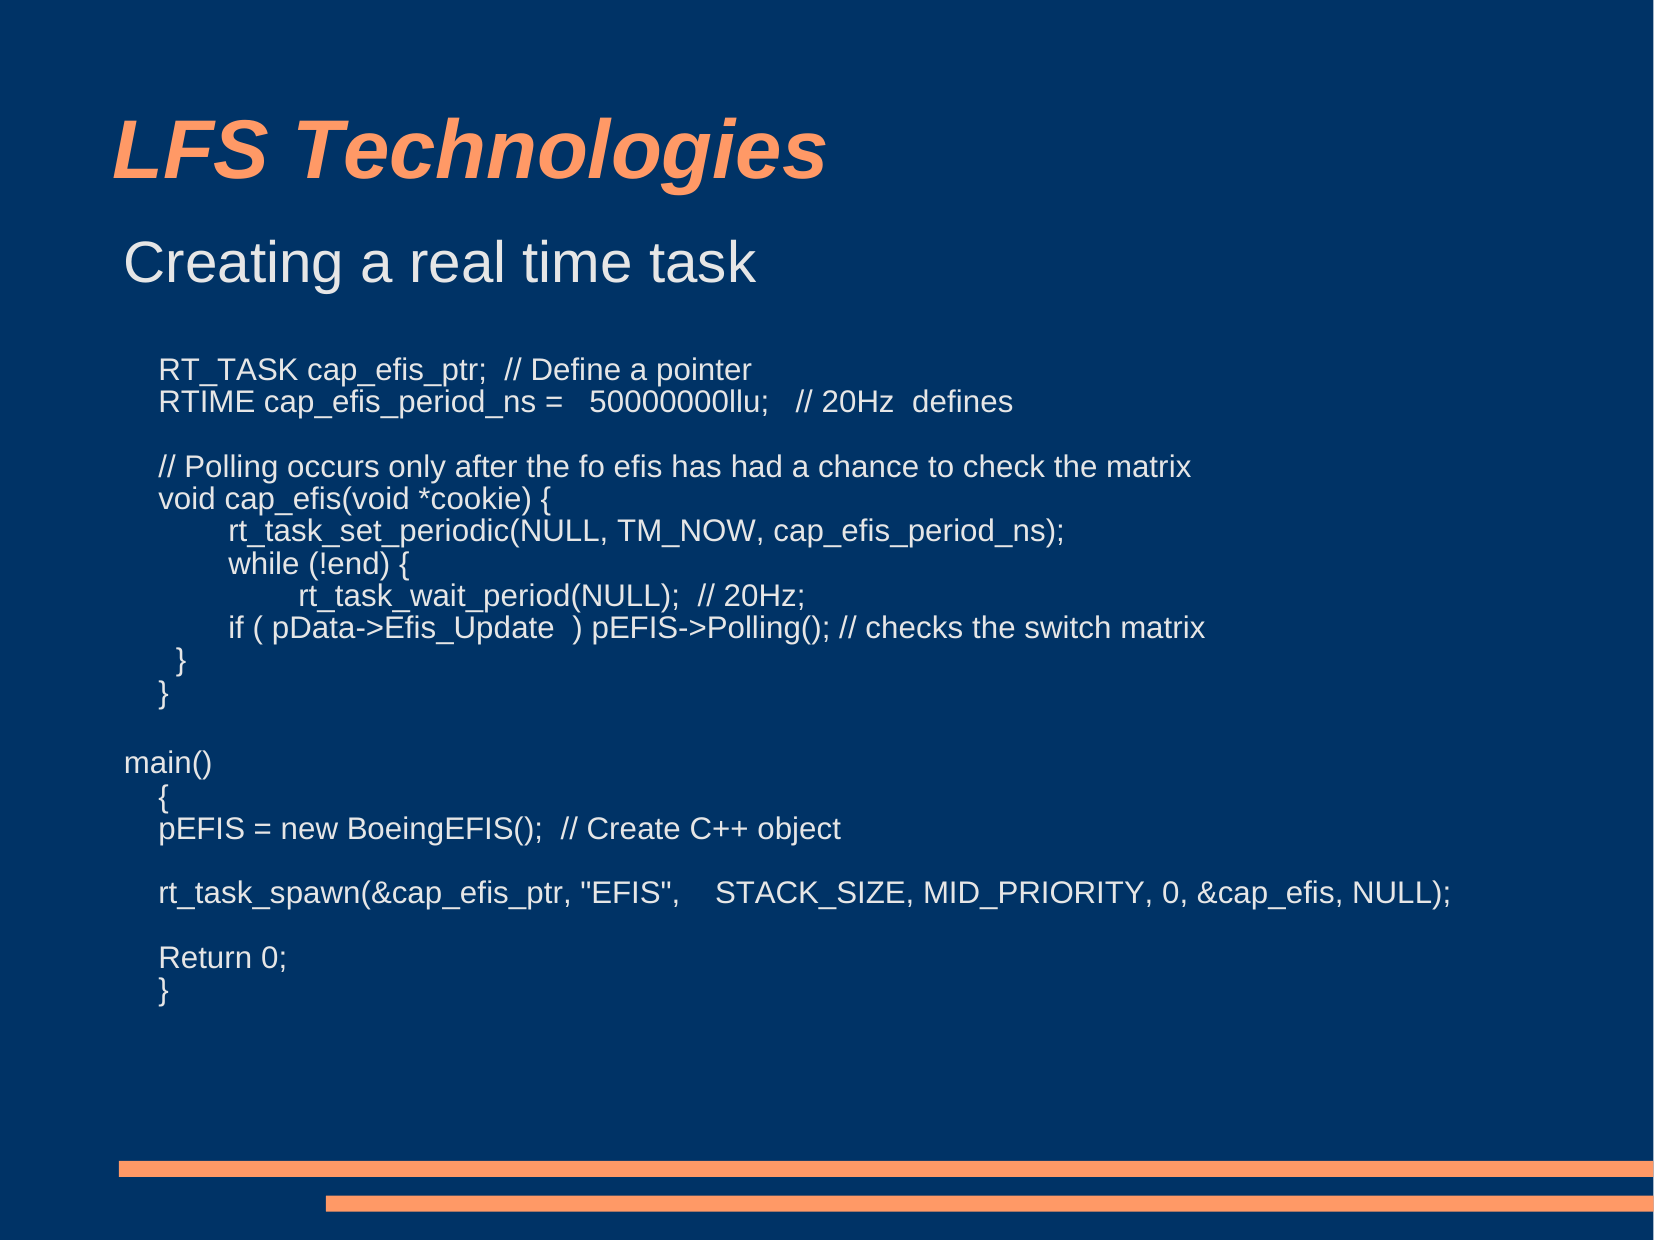

# LFS Technologies
Creating a real time task
RT_TASK cap_efis_ptr; // Define a pointer
RTIME cap_efis_period_ns = 50000000llu; // 20Hz defines
// Polling occurs only after the fo efis has had a chance to check the matrix
void cap_efis(void *cookie) {
 rt_task_set_periodic(NULL, TM_NOW, cap_efis_period_ns);
 while (!end) {
 rt_task_wait_period(NULL); // 20Hz;
 if ( pData->Efis_Update ) pEFIS->Polling(); // checks the switch matrix
 }
}
main()‏
{
pEFIS = new BoeingEFIS(); // Create C++ object
rt_task_spawn(&cap_efis_ptr, "EFIS", STACK_SIZE, MID_PRIORITY, 0, &cap_efis, NULL);
Return 0;
}